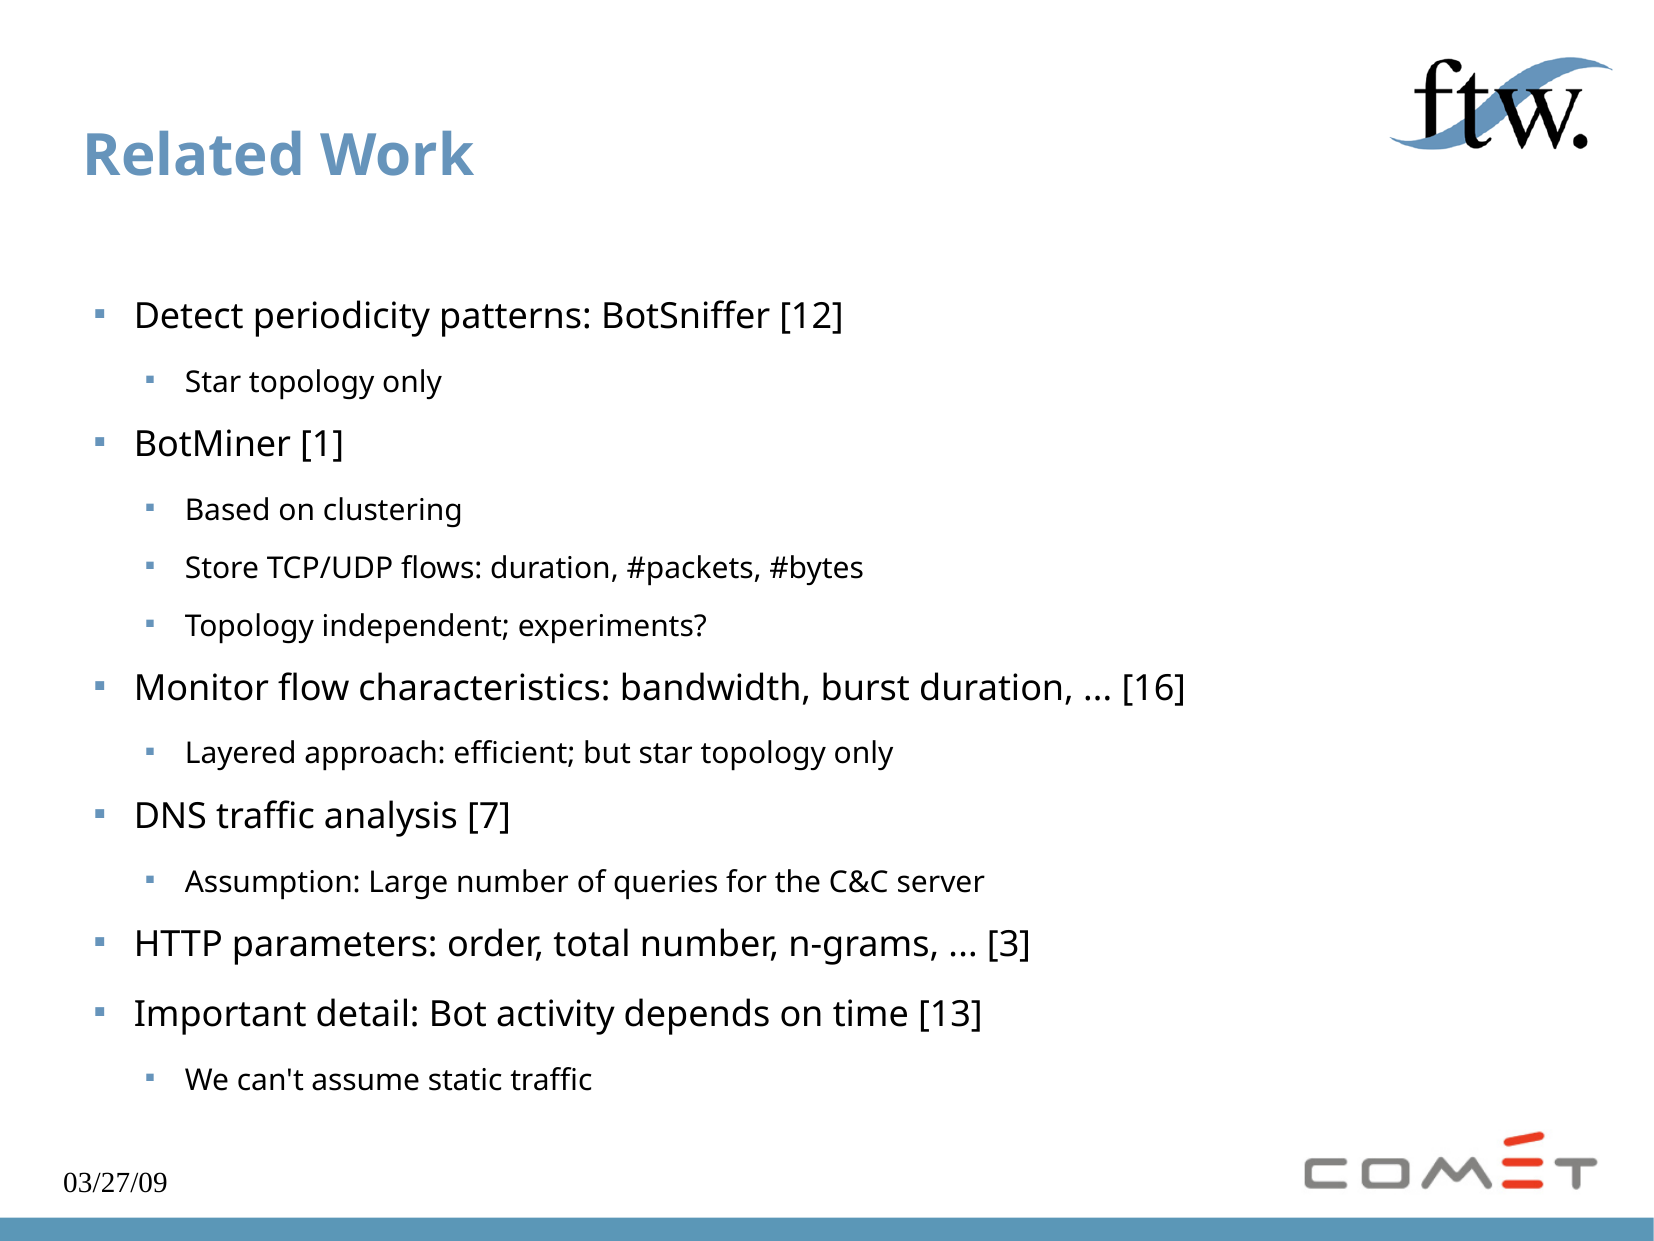

# Related Work
Detect periodicity patterns: BotSniffer [12]
Star topology only
BotMiner [1]
Based on clustering
Store TCP/UDP flows: duration, #packets, #bytes
Topology independent; experiments?
Monitor flow characteristics: bandwidth, burst duration, ... [16]
Layered approach: efficient; but star topology only
DNS traffic analysis [7]
Assumption: Large number of queries for the C&C server
HTTP parameters: order, total number, n-grams, ... [3]
Important detail: Bot activity depends on time [13]
We can't assume static traffic